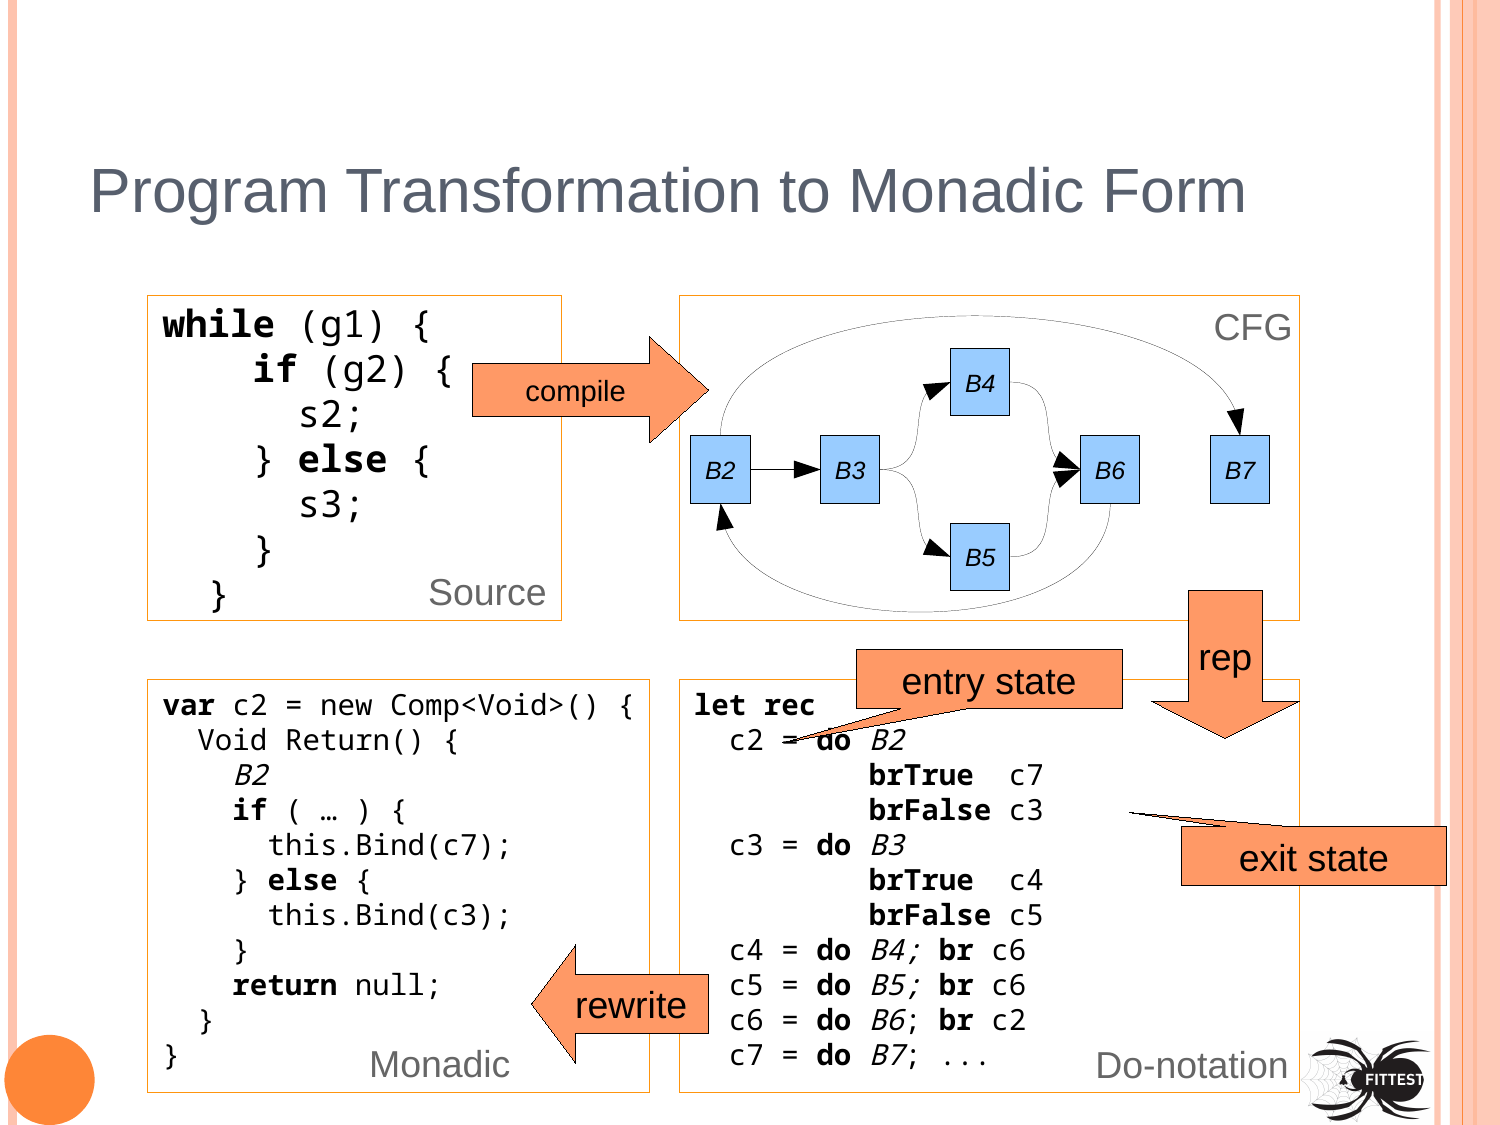

# Program Transformation to Monadic Form
while (g1) {
 if (g2) {
 s2;
 } else {
 s3;
 }
 }
CFG
compile
B4
B2
B3
B6
B7
B5
Source
rep
entry state
var c2 = new Comp<Void>() {
 Void Return() {
 B2
 if ( … ) {
 this.Bind(c7);
 } else {
 this.Bind(c3);
 }
 return null;
 }
}
let rec
 c2 = do B2
 brTrue c7
 brFalse c3
 c3 = do B3
 brTrue c4
 brFalse c5
 c4 = do B4; br c6
 c5 = do B5; br c6
 c6 = do B6; br c2
 c7 = do B7; ...
exit state
rewrite
Monadic
Do-notation